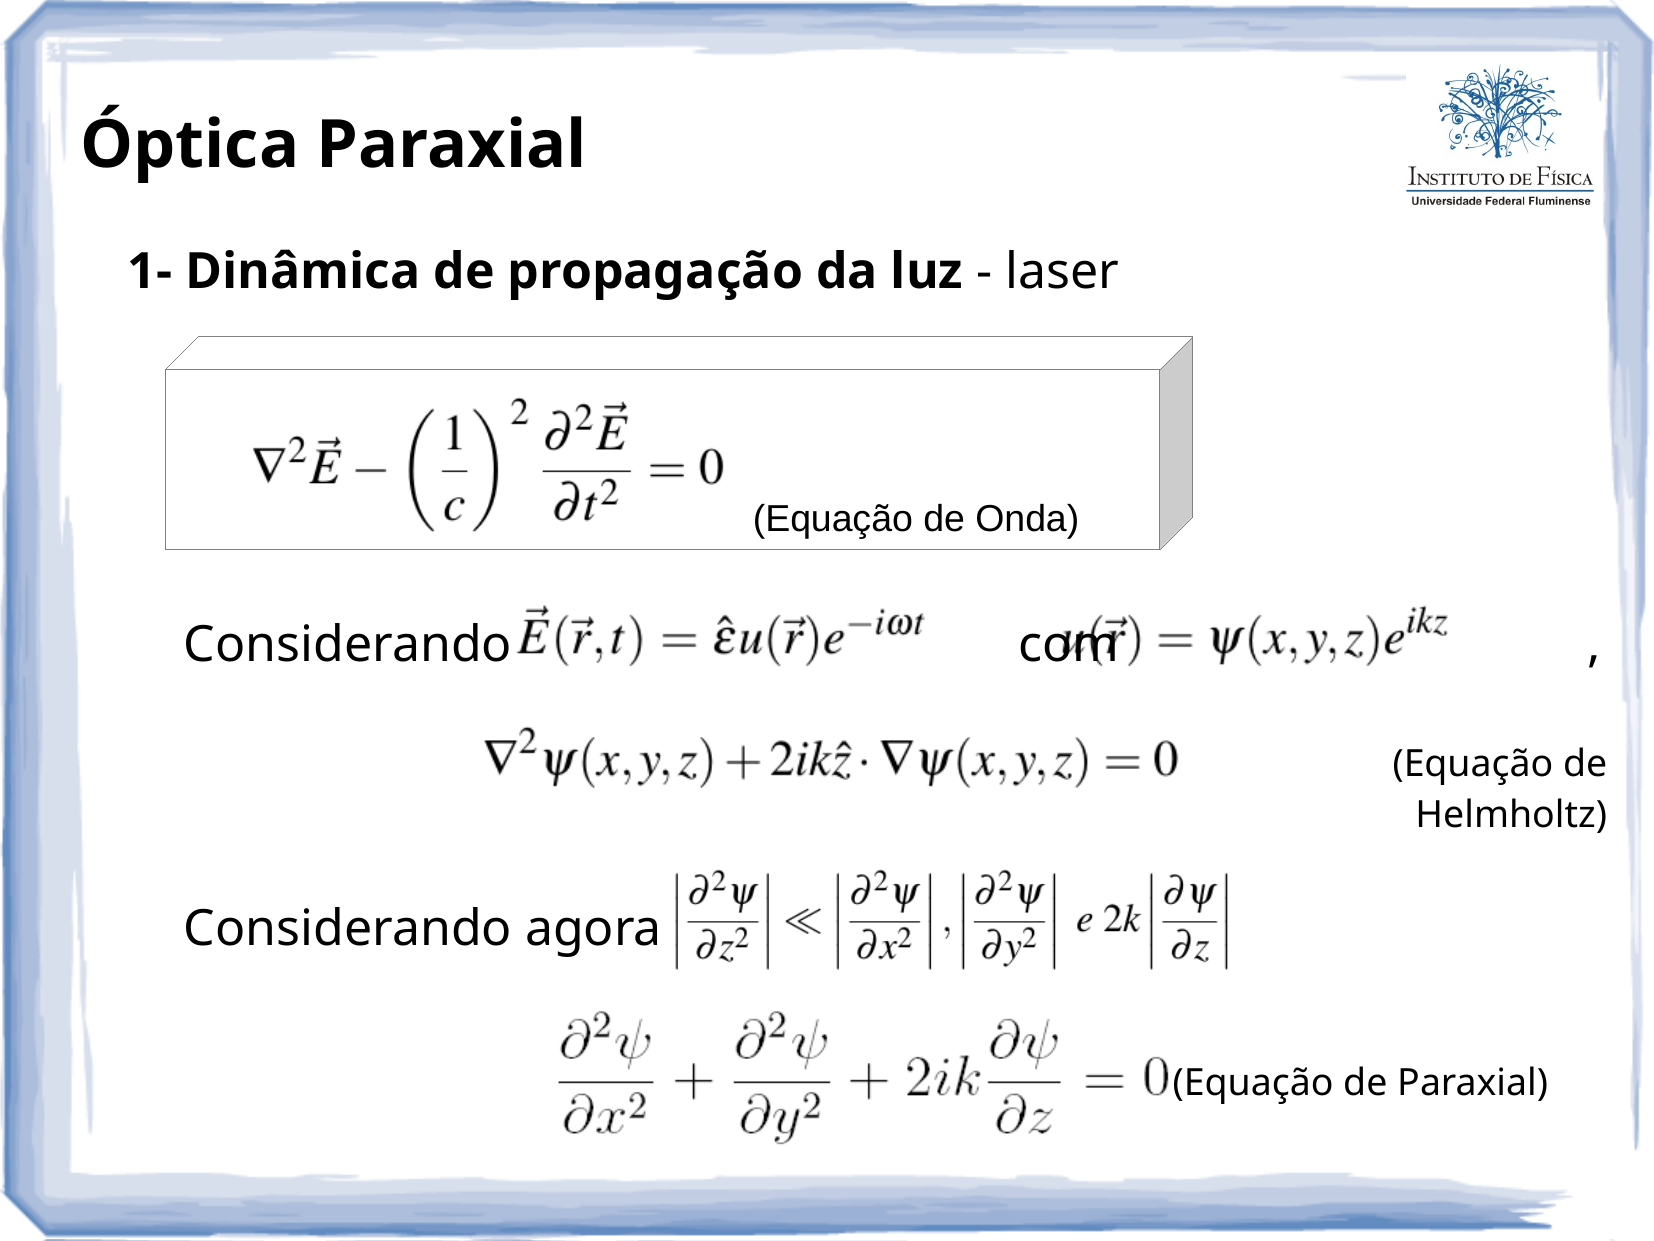

Óptica Paraxial
1- Dinâmica de propagação da luz - laser
(Equação de Onda)
Considerando com ,
(Equação de Helmholtz)
Considerando agora
(Equação de Paraxial)